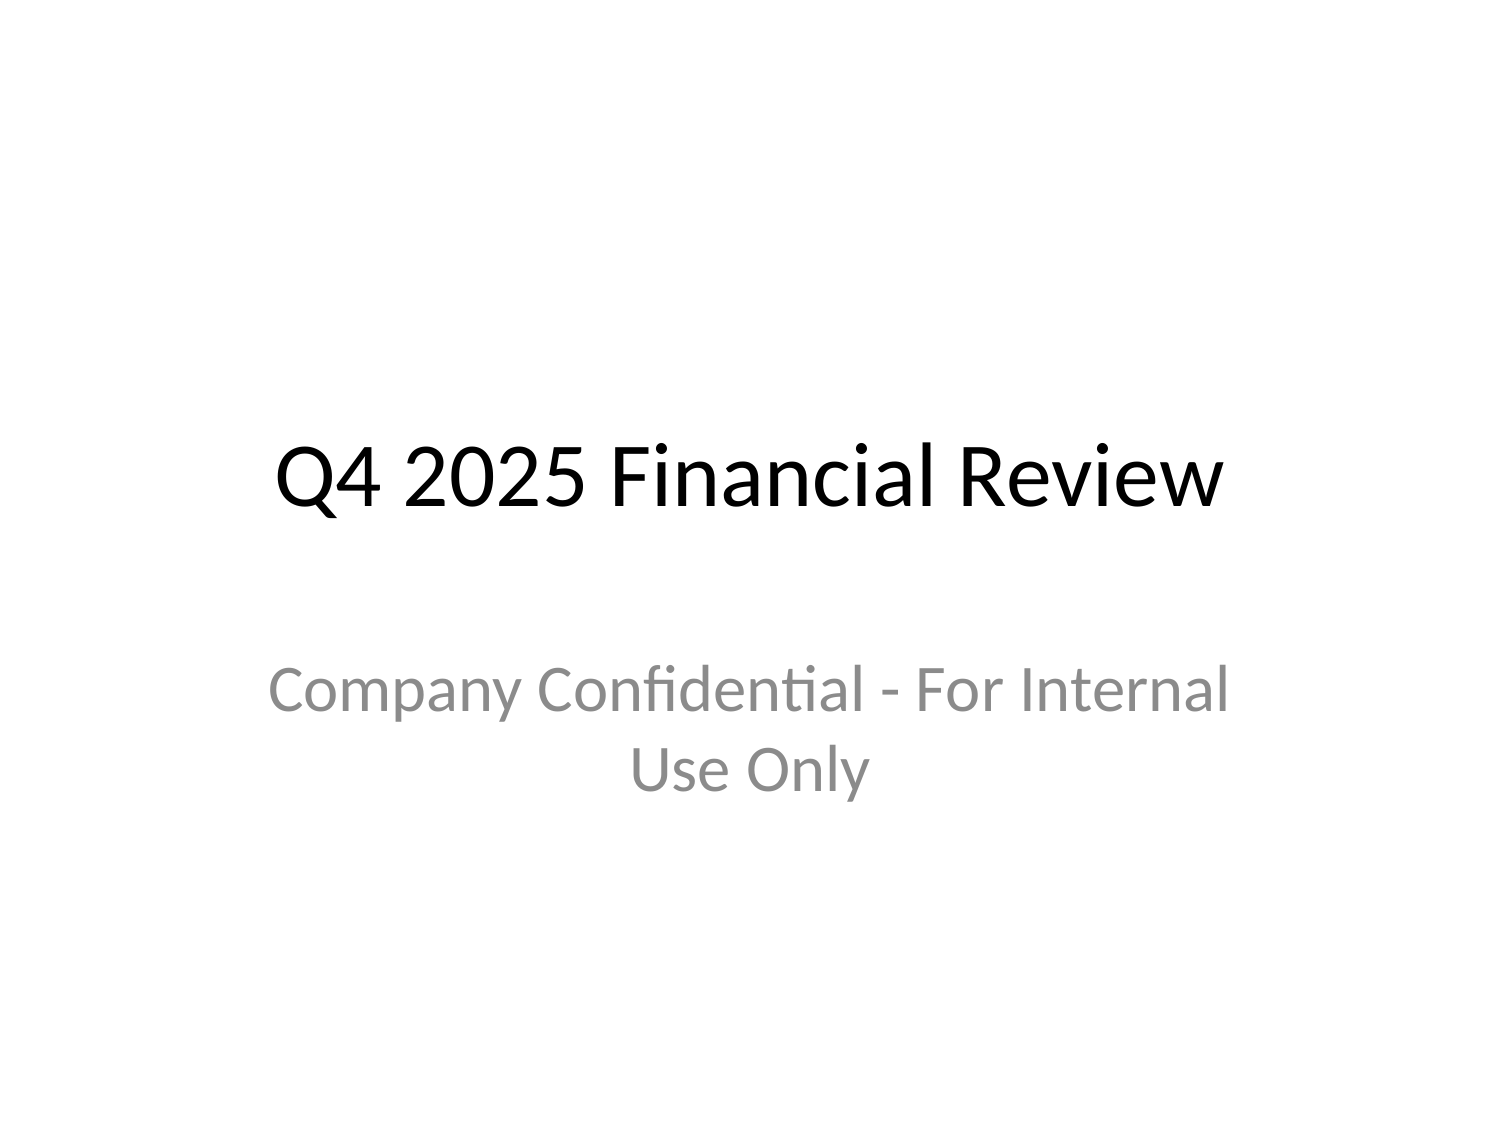

# Q4 2025 Financial Review
Company Confidential - For Internal Use Only